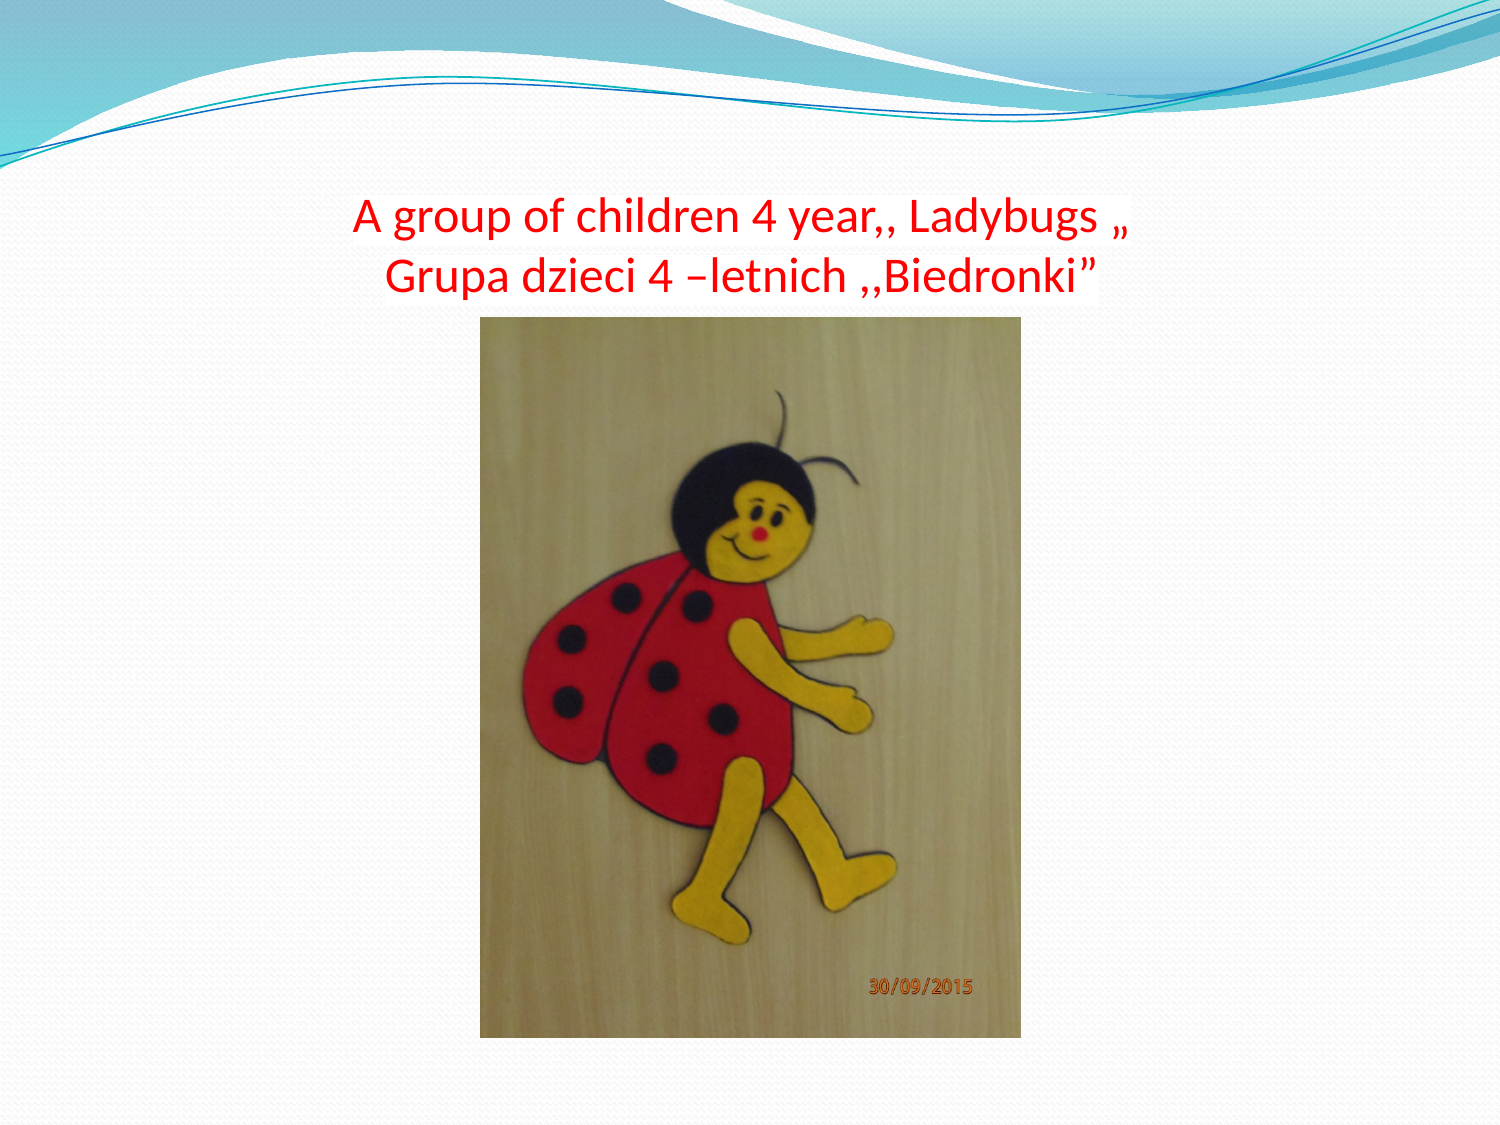

# A group of children 4 year,, Ladybugs „ Grupa dzieci 4 –letnich ,,Biedronki”